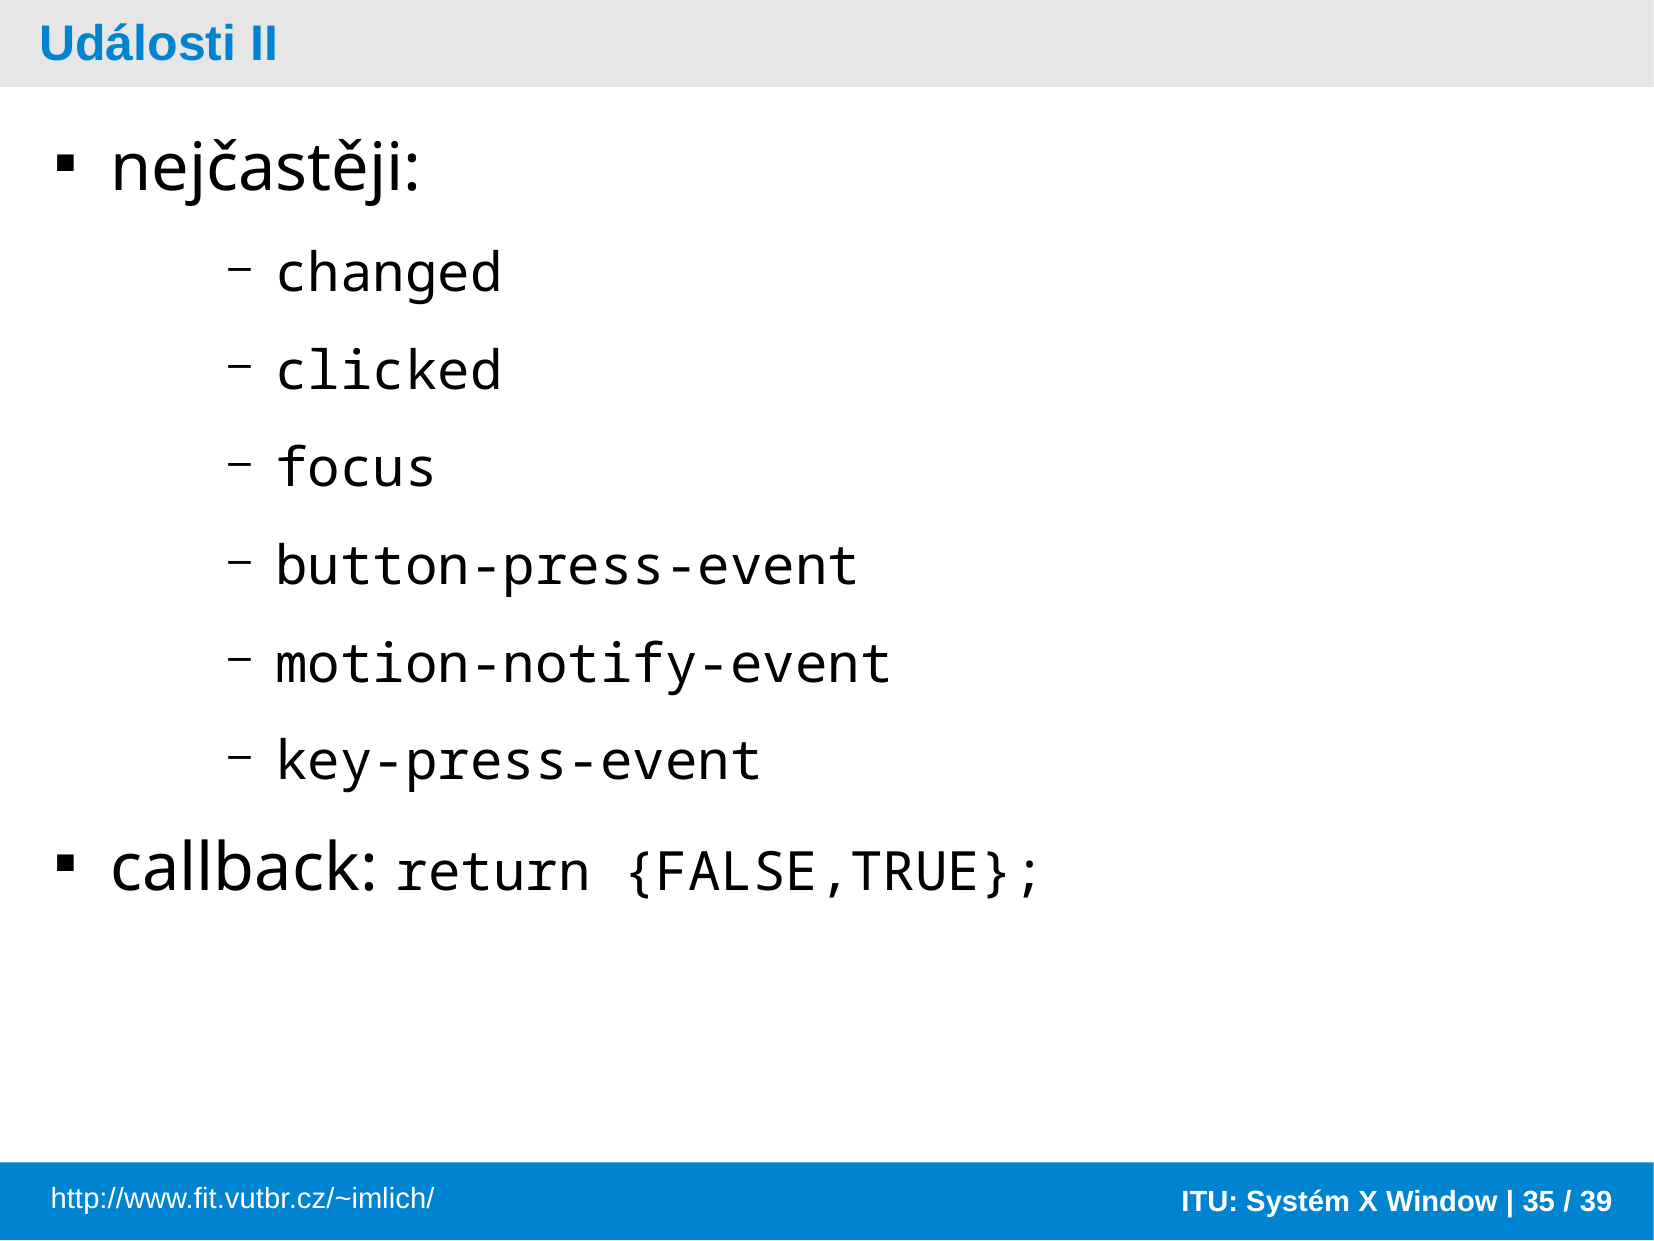

# Události II
nejčastěji:
changed
clicked
focus
button-press-event
motion-notify-event
key-press-event
callback: return {FALSE,TRUE};